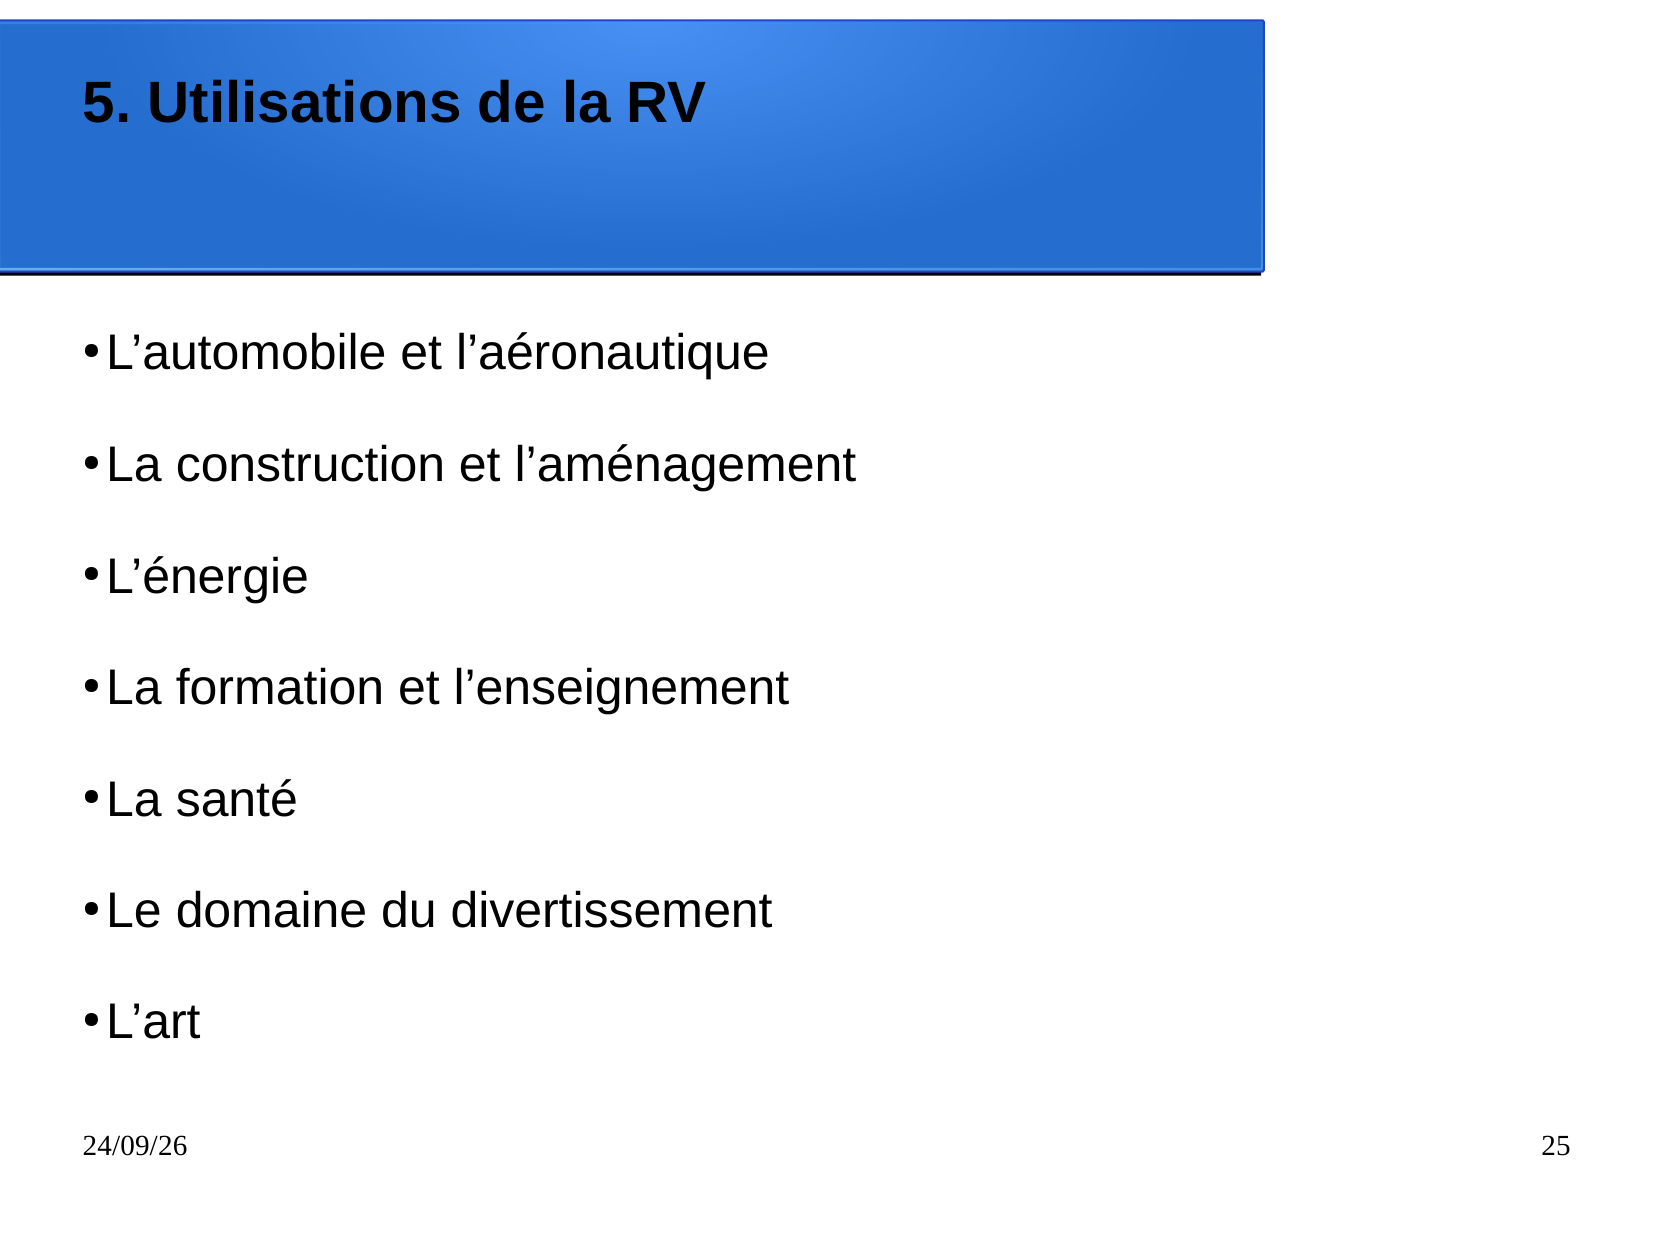

# 5. Utilisations de la RV
L’automobile et l’aéronautique
La construction et l’aménagement
L’énergie
La formation et l’enseignement
La santé
Le domaine du divertissement
L’art
25